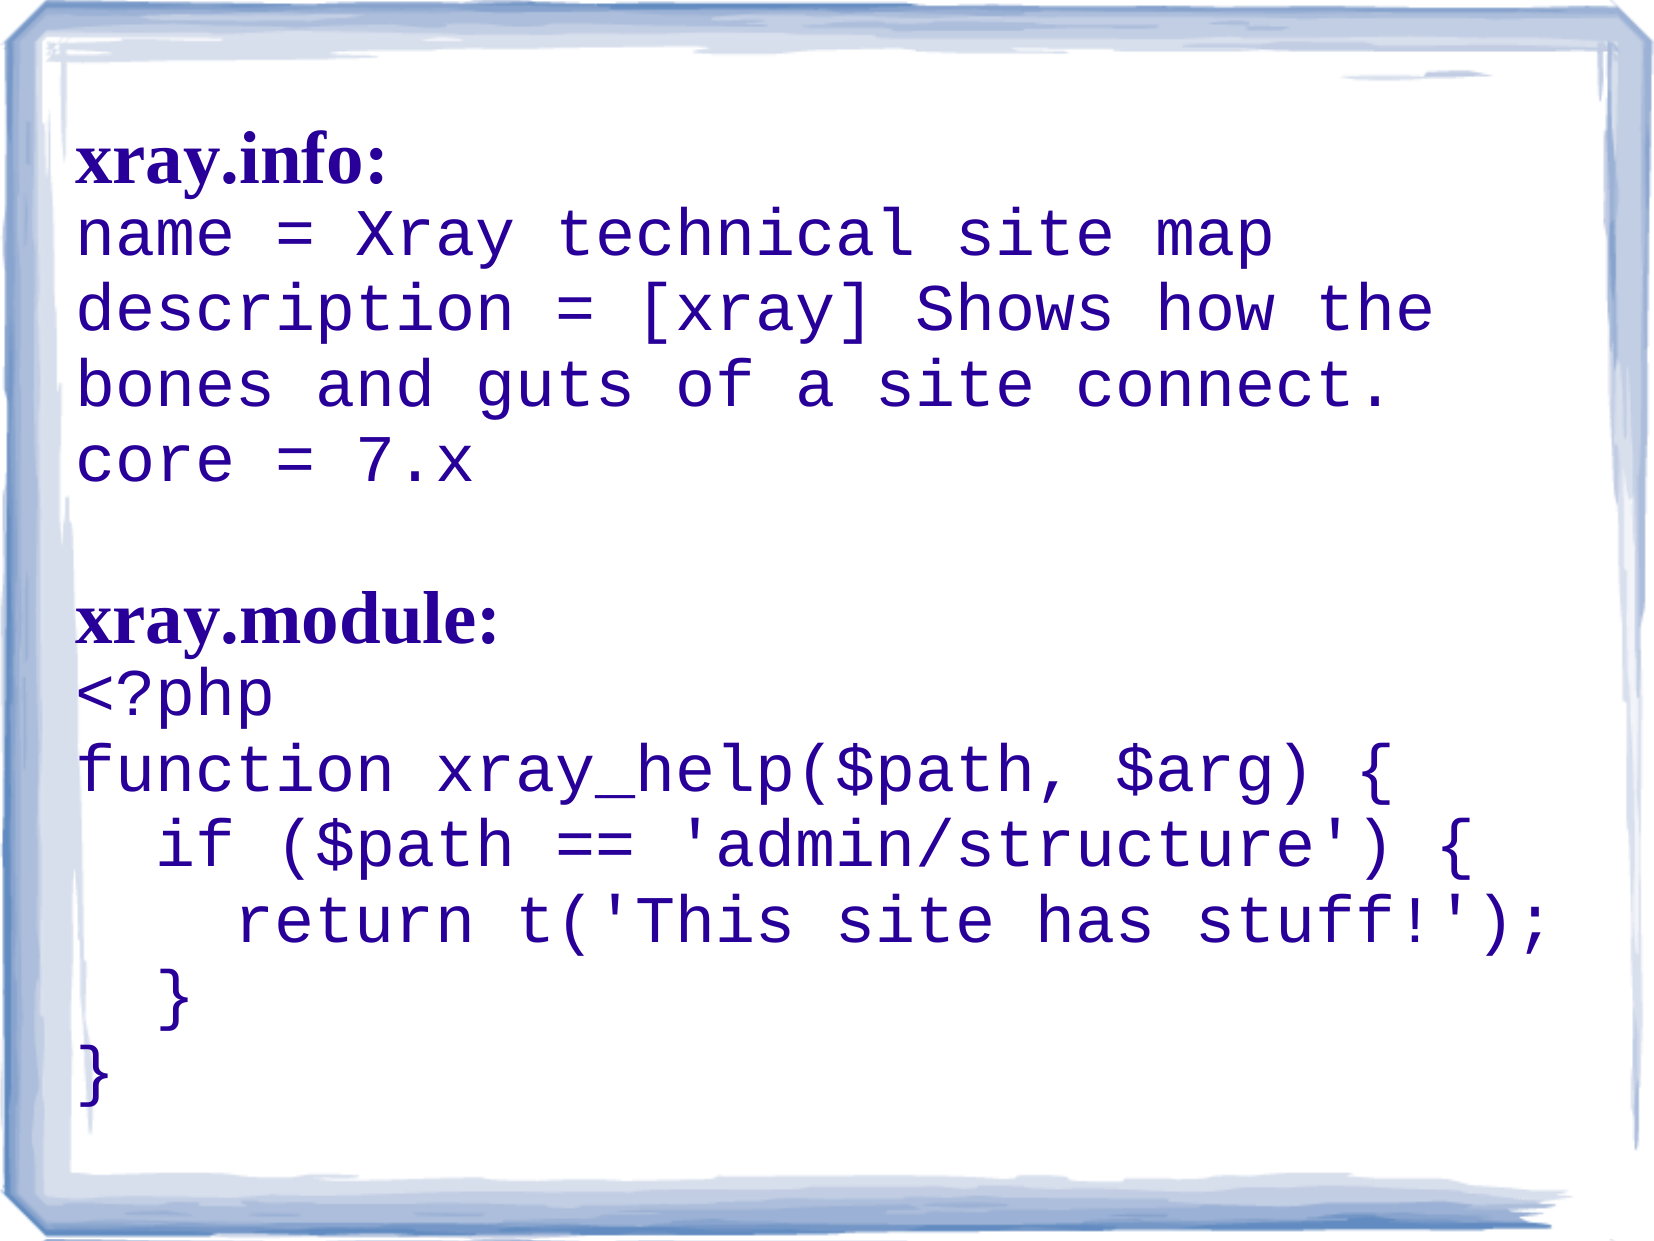

# xray.info:
name = Xray technical site map
description = [xray] Shows how the bones and guts of a site connect.
core = 7.x
xray.module:
<?php
function xray_help($path, $arg) {
 if ($path == 'admin/structure') {
 return t('This site has stuff!');
 }
}